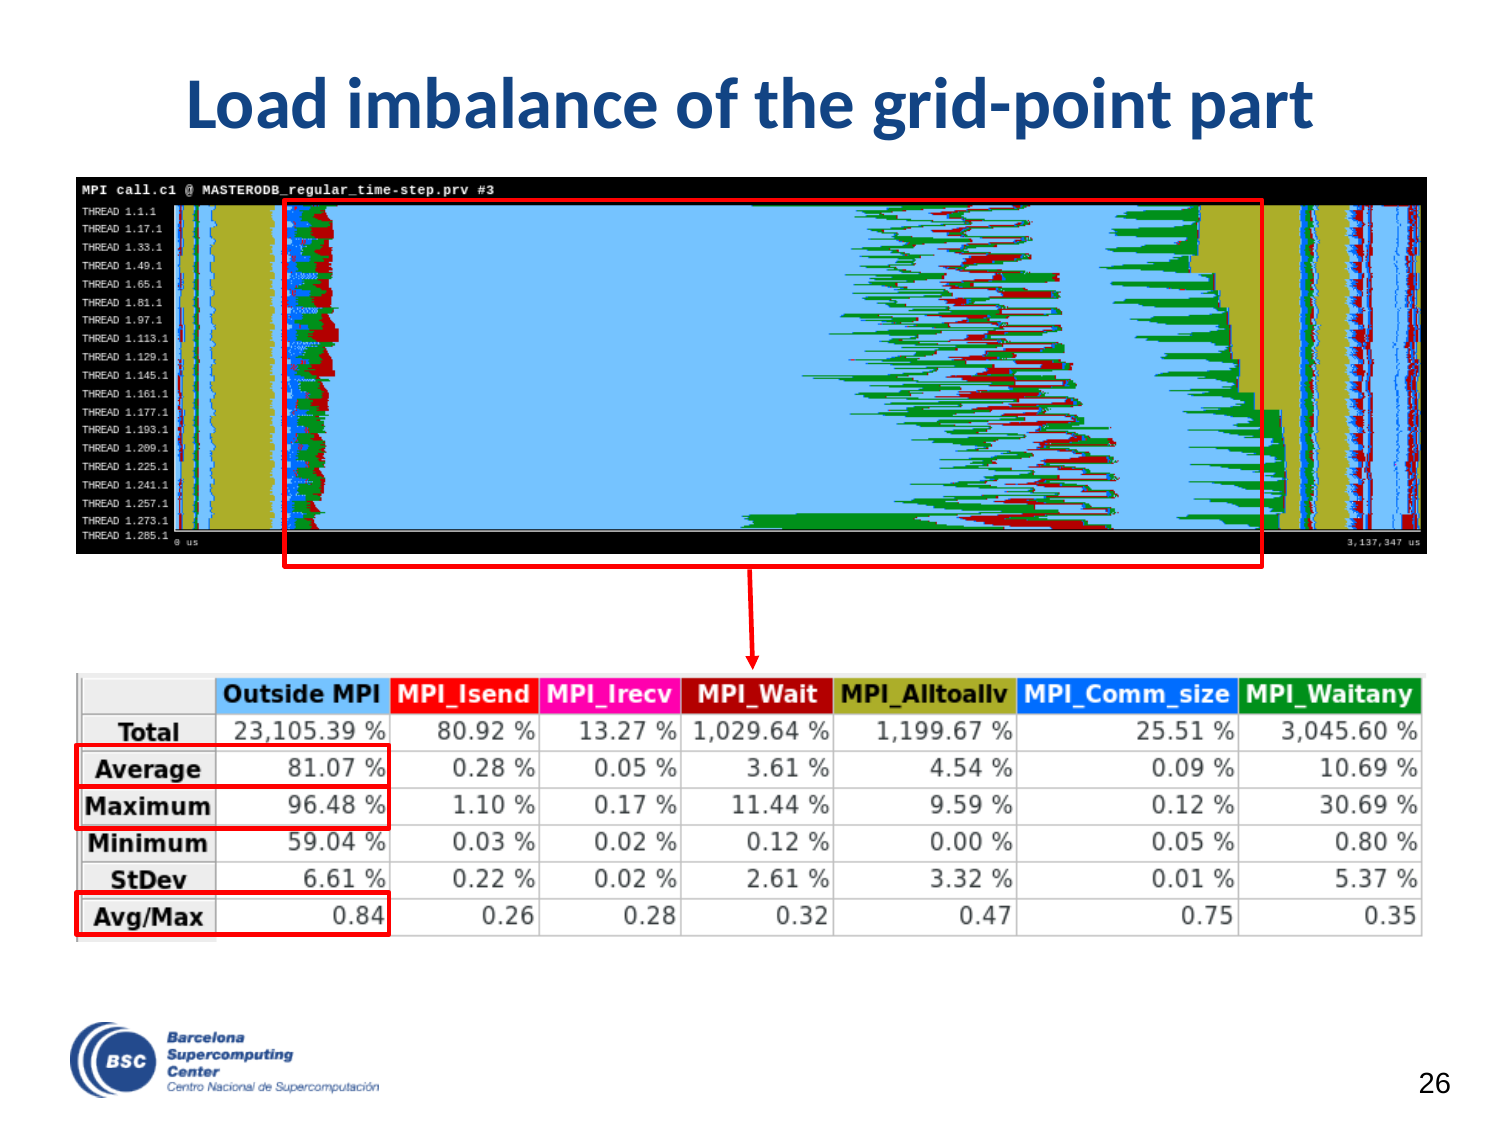

# Load imbalance of the grid-point part